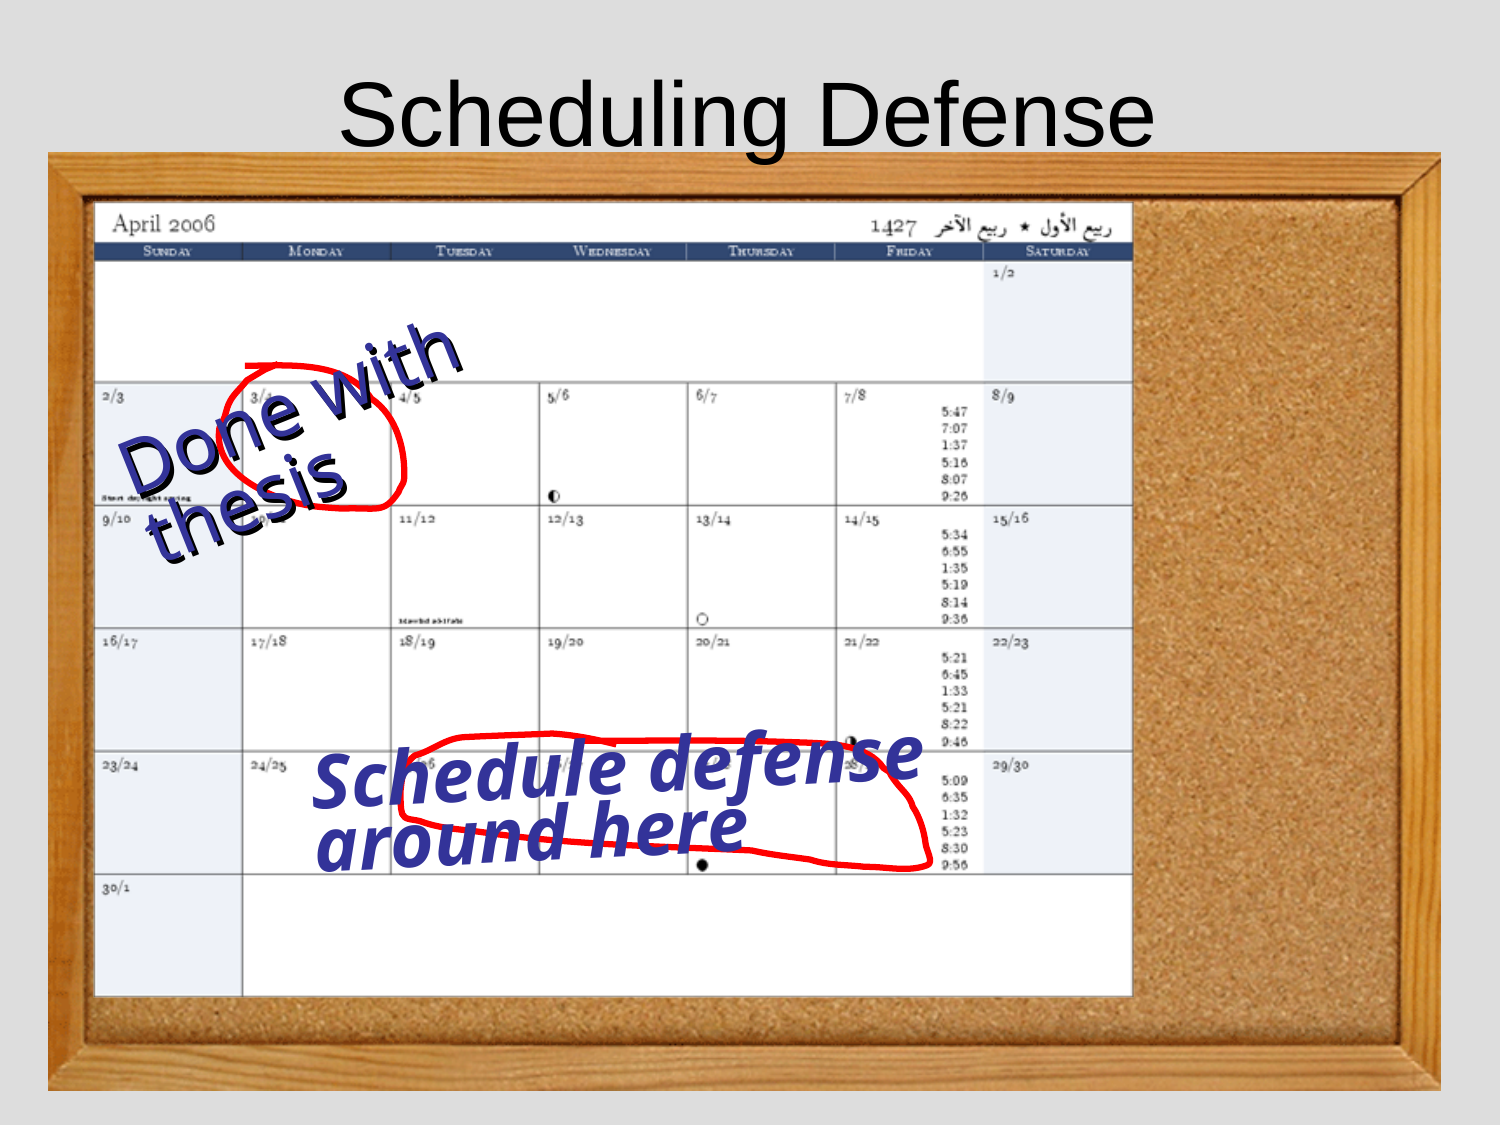

# Scheduling Defense
Done with
thesis
Schedule defense
around here